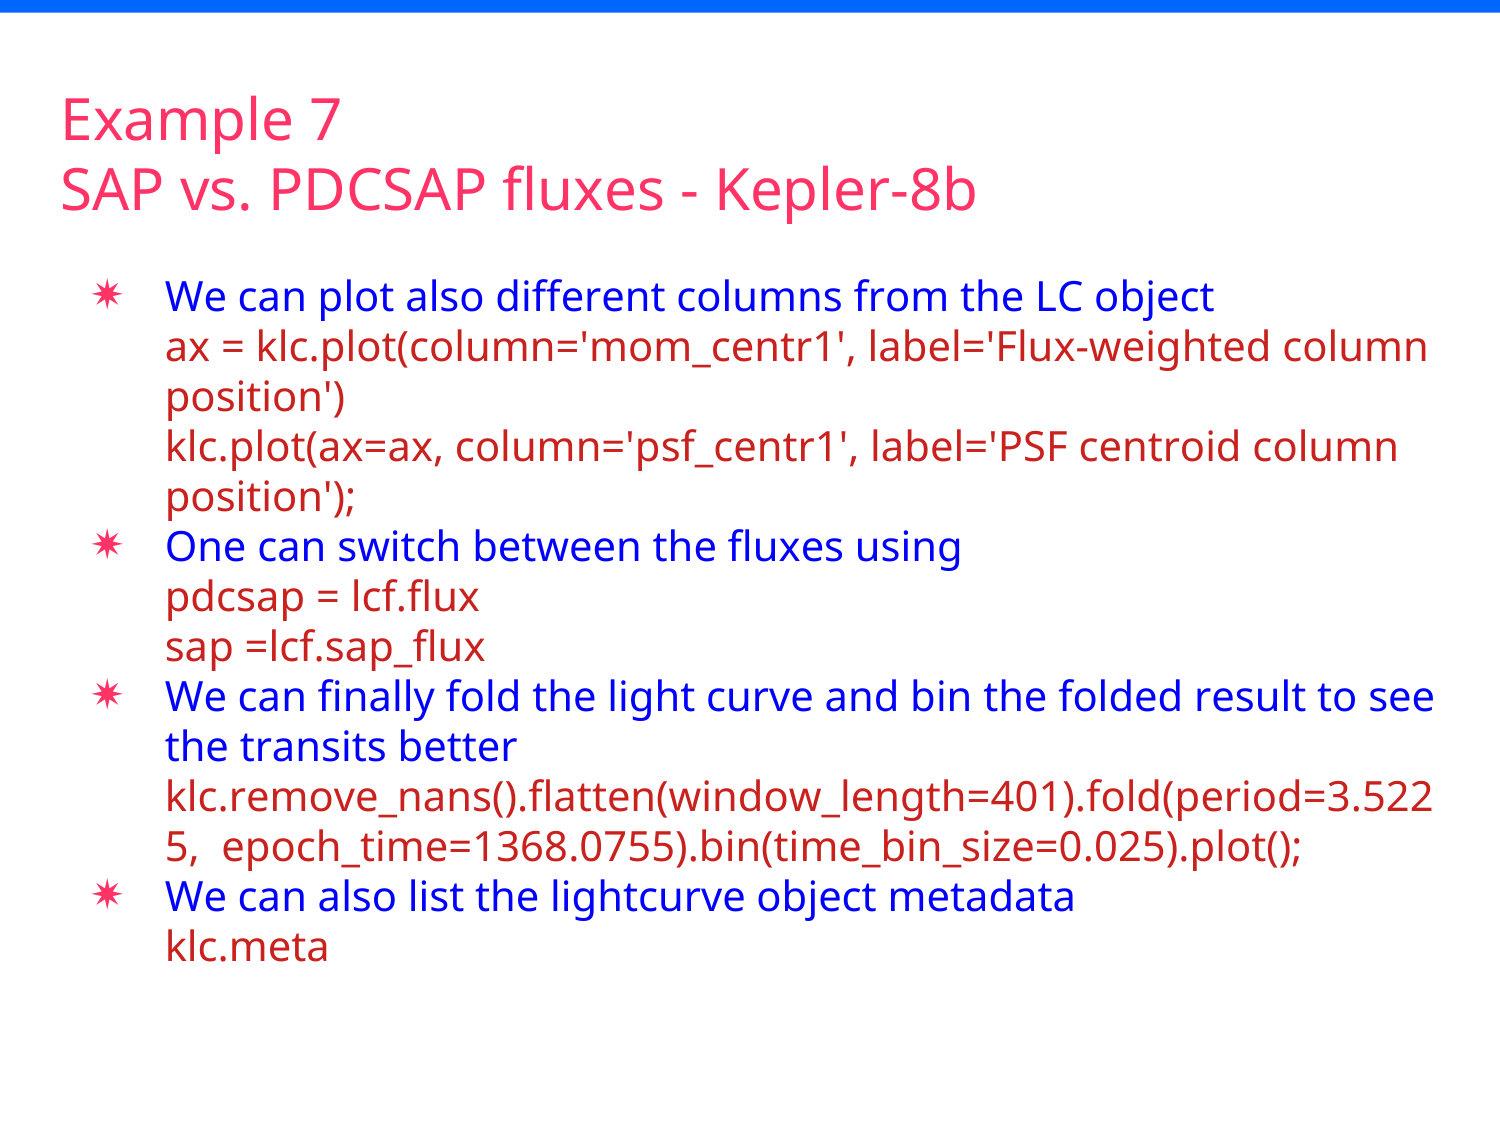

Example 7
SAP vs. PDCSAP fluxes - Kepler-8b
We can plot also different columns from the LC object
ax = klc.plot(column='mom_centr1', label='Flux-weighted column position')
klc.plot(ax=ax, column='psf_centr1', label='PSF centroid column position');
One can switch between the fluxes using
pdcsap = lcf.flux
sap =lcf.sap_flux
We can finally fold the light curve and bin the folded result to see the transits better
klc.remove_nans().flatten(window_length=401).fold(period=3.5225, epoch_time=1368.0755).bin(time_bin_size=0.025).plot();
We can also list the lightcurve object metadata
klc.meta
31